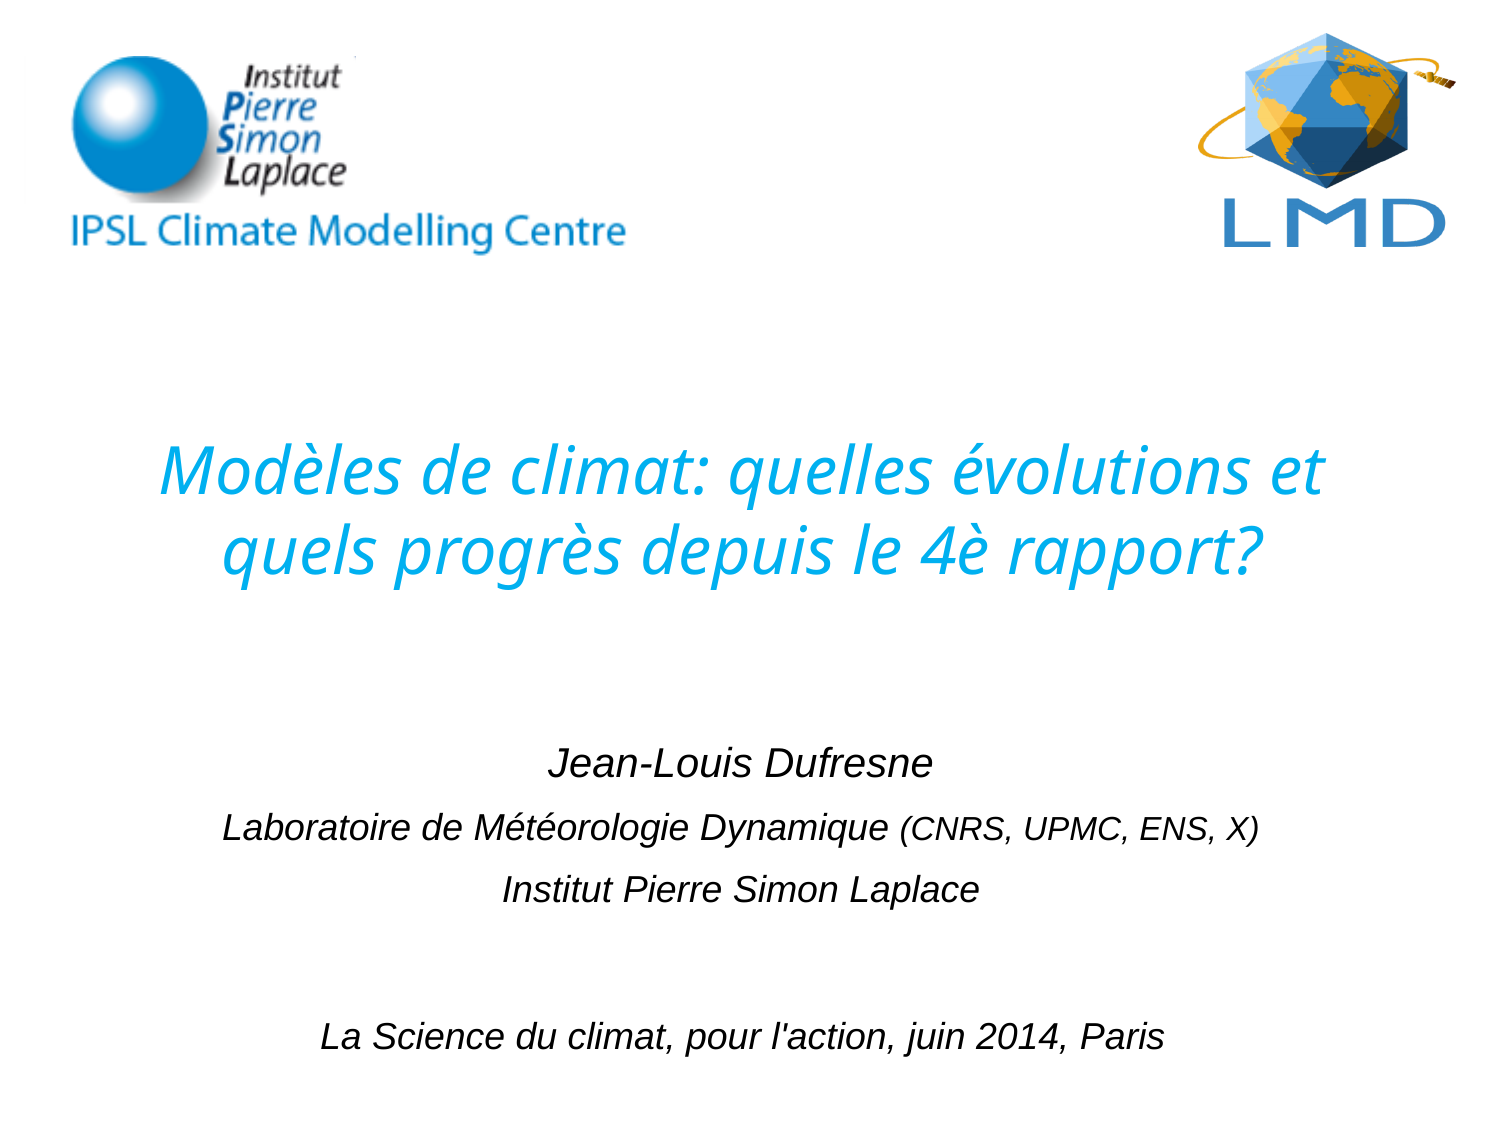

Modèles de climat: quelles évolutions et quels progrès depuis le 4è rapport?
Jean-Louis Dufresne
Laboratoire de Météorologie Dynamique (CNRS, UPMC, ENS, X)
Institut Pierre Simon Laplace
La Science du climat, pour l'action, juin 2014, Paris